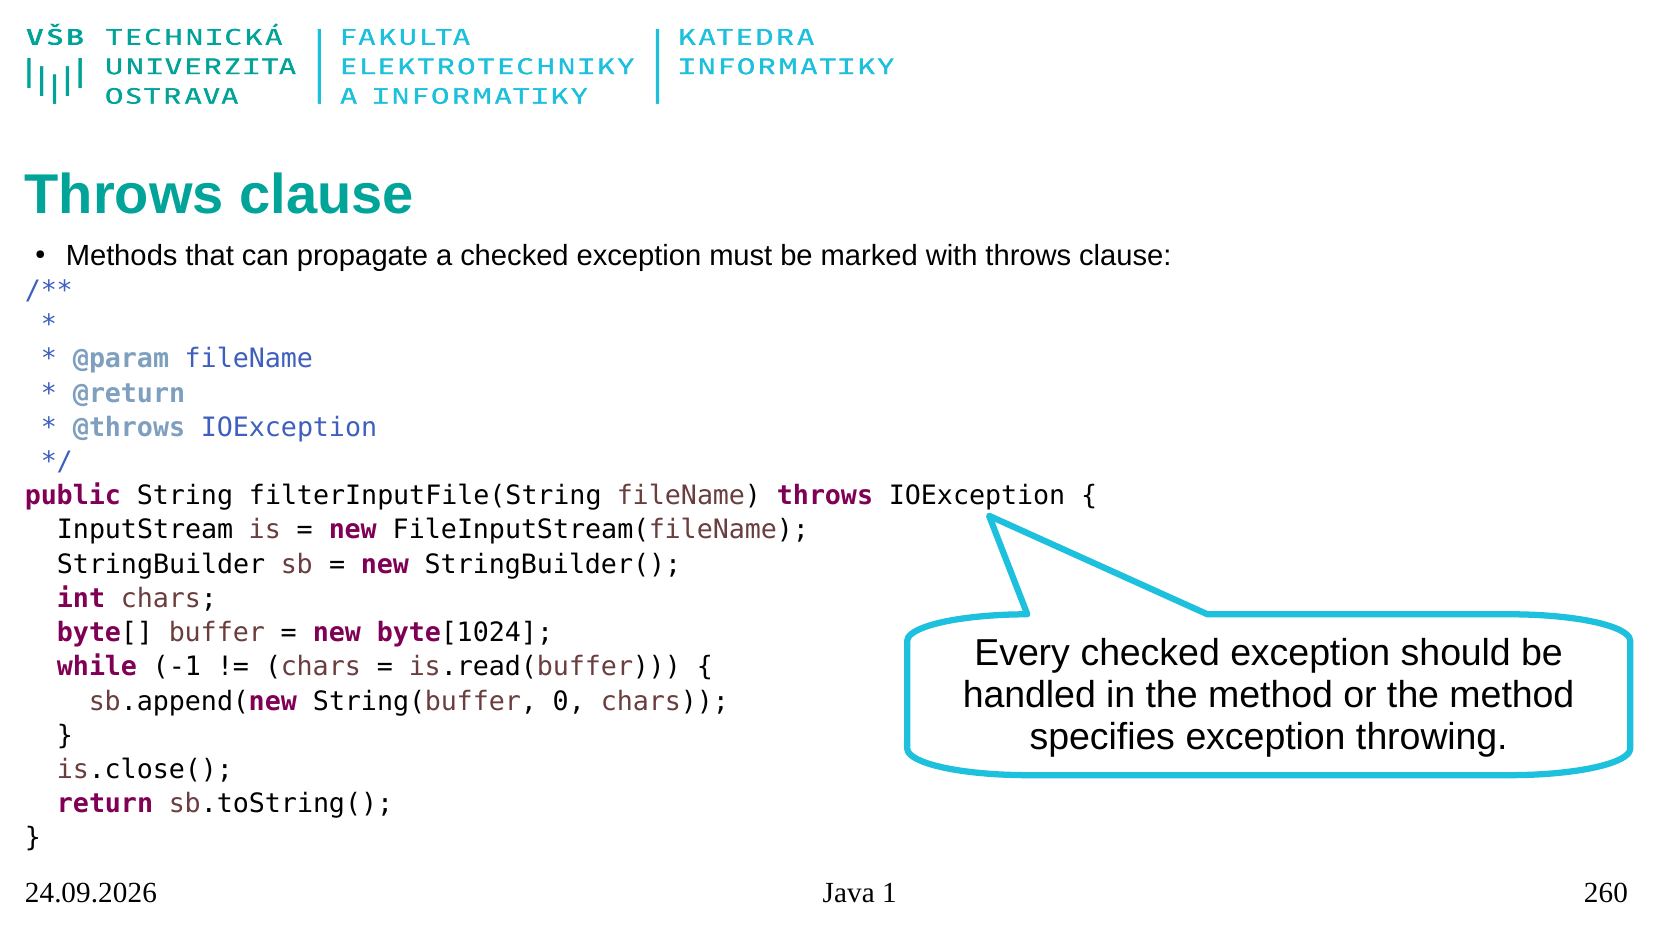

# Throws clause
Methods that can propagate a checked exception must be marked with throws clause:
/**
 *
 * @param fileName
 * @return
 * @throws IOException
 */
public String filterInputFile(String fileName) throws IOException {
 InputStream is = new FileInputStream(fileName);
 StringBuilder sb = new StringBuilder();
 int chars;
 byte[] buffer = new byte[1024];
 while (-1 != (chars = is.read(buffer))) {
 sb.append(new String(buffer, 0, chars));
 }
 is.close();
 return sb.toString();
}
Every checked exception should be handled in the method or the method specifies exception throwing.
Java 1
260